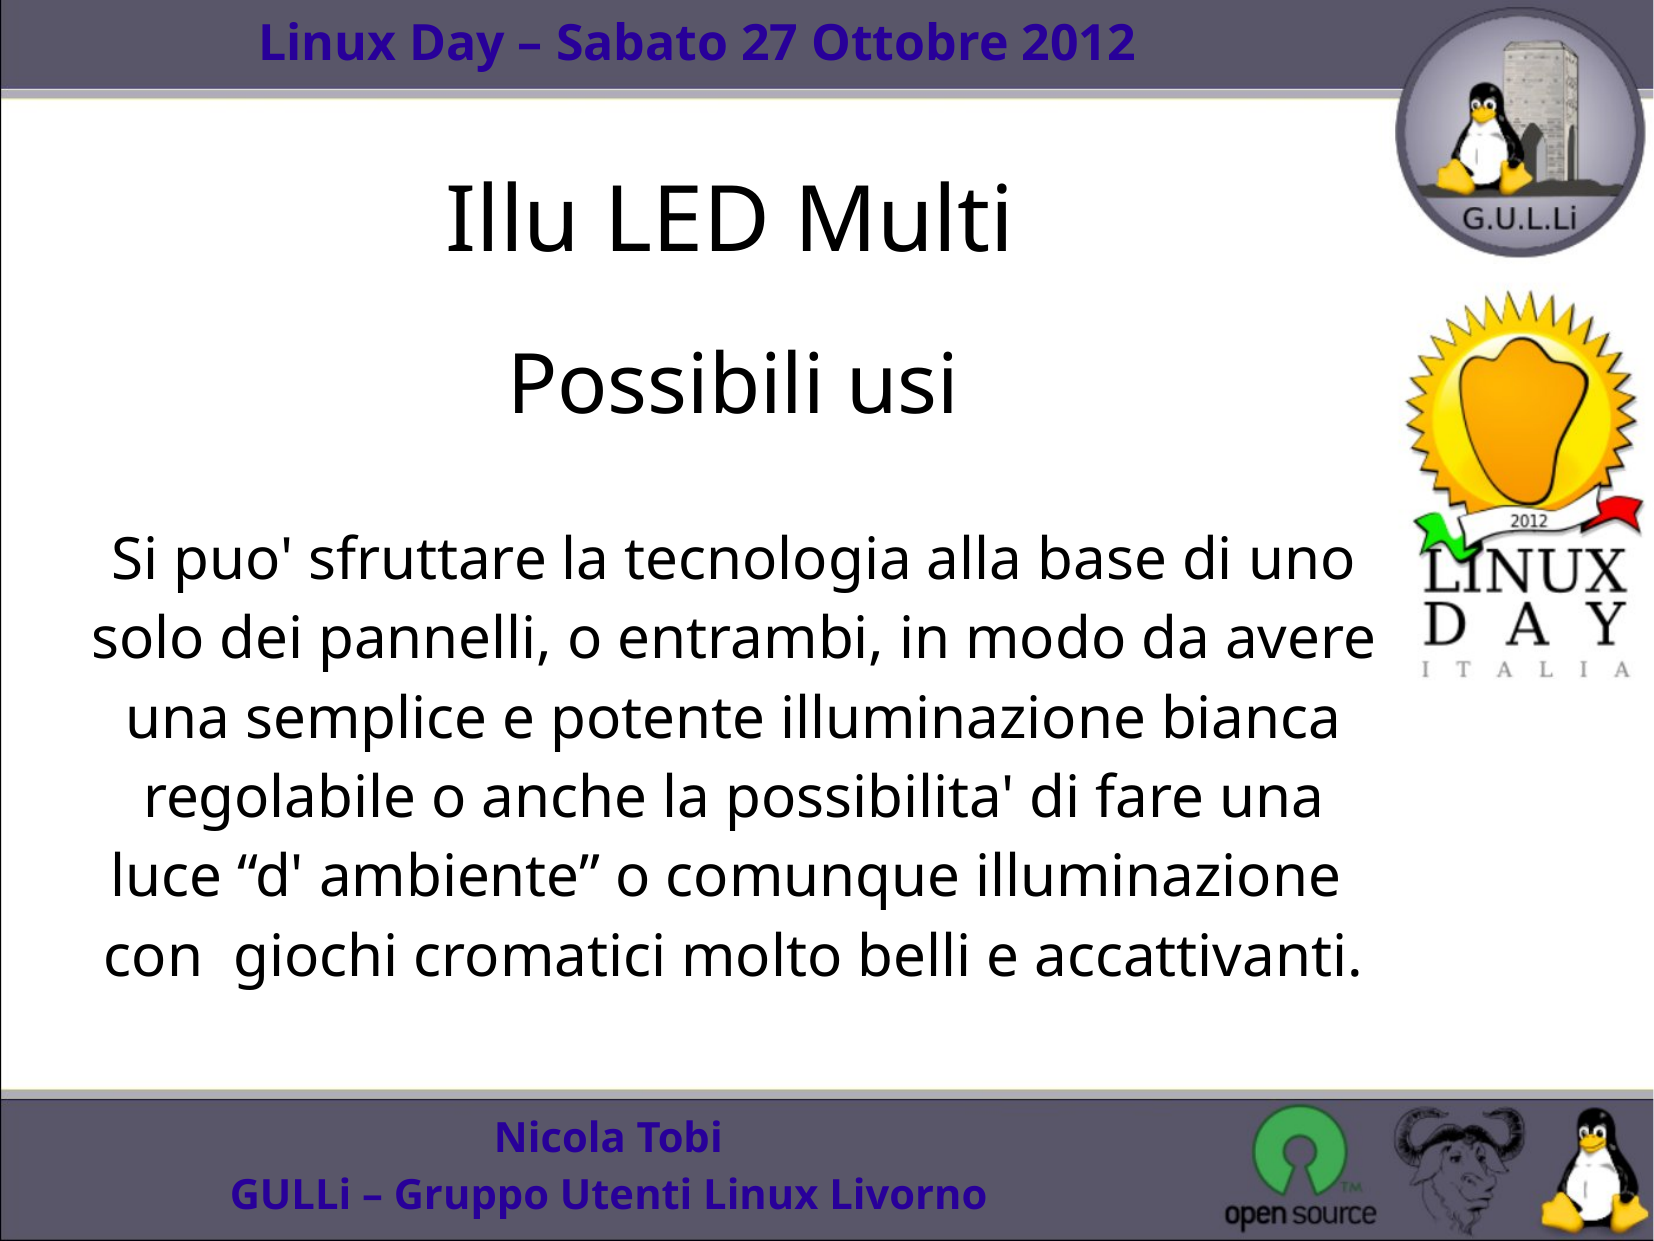

Linux Day – Sabato 27 Ottobre 2012
# Illu LED Multi
Possibili usi
Si puo' sfruttare la tecnologia alla base di uno solo dei pannelli, o entrambi, in modo da avere una semplice e potente illuminazione bianca regolabile o anche la possibilita' di fare una luce “d' ambiente” o comunque illuminazione
con giochi cromatici molto belli e accattivanti.
Nicola Tobi
GULLi – Gruppo Utenti Linux Livorno